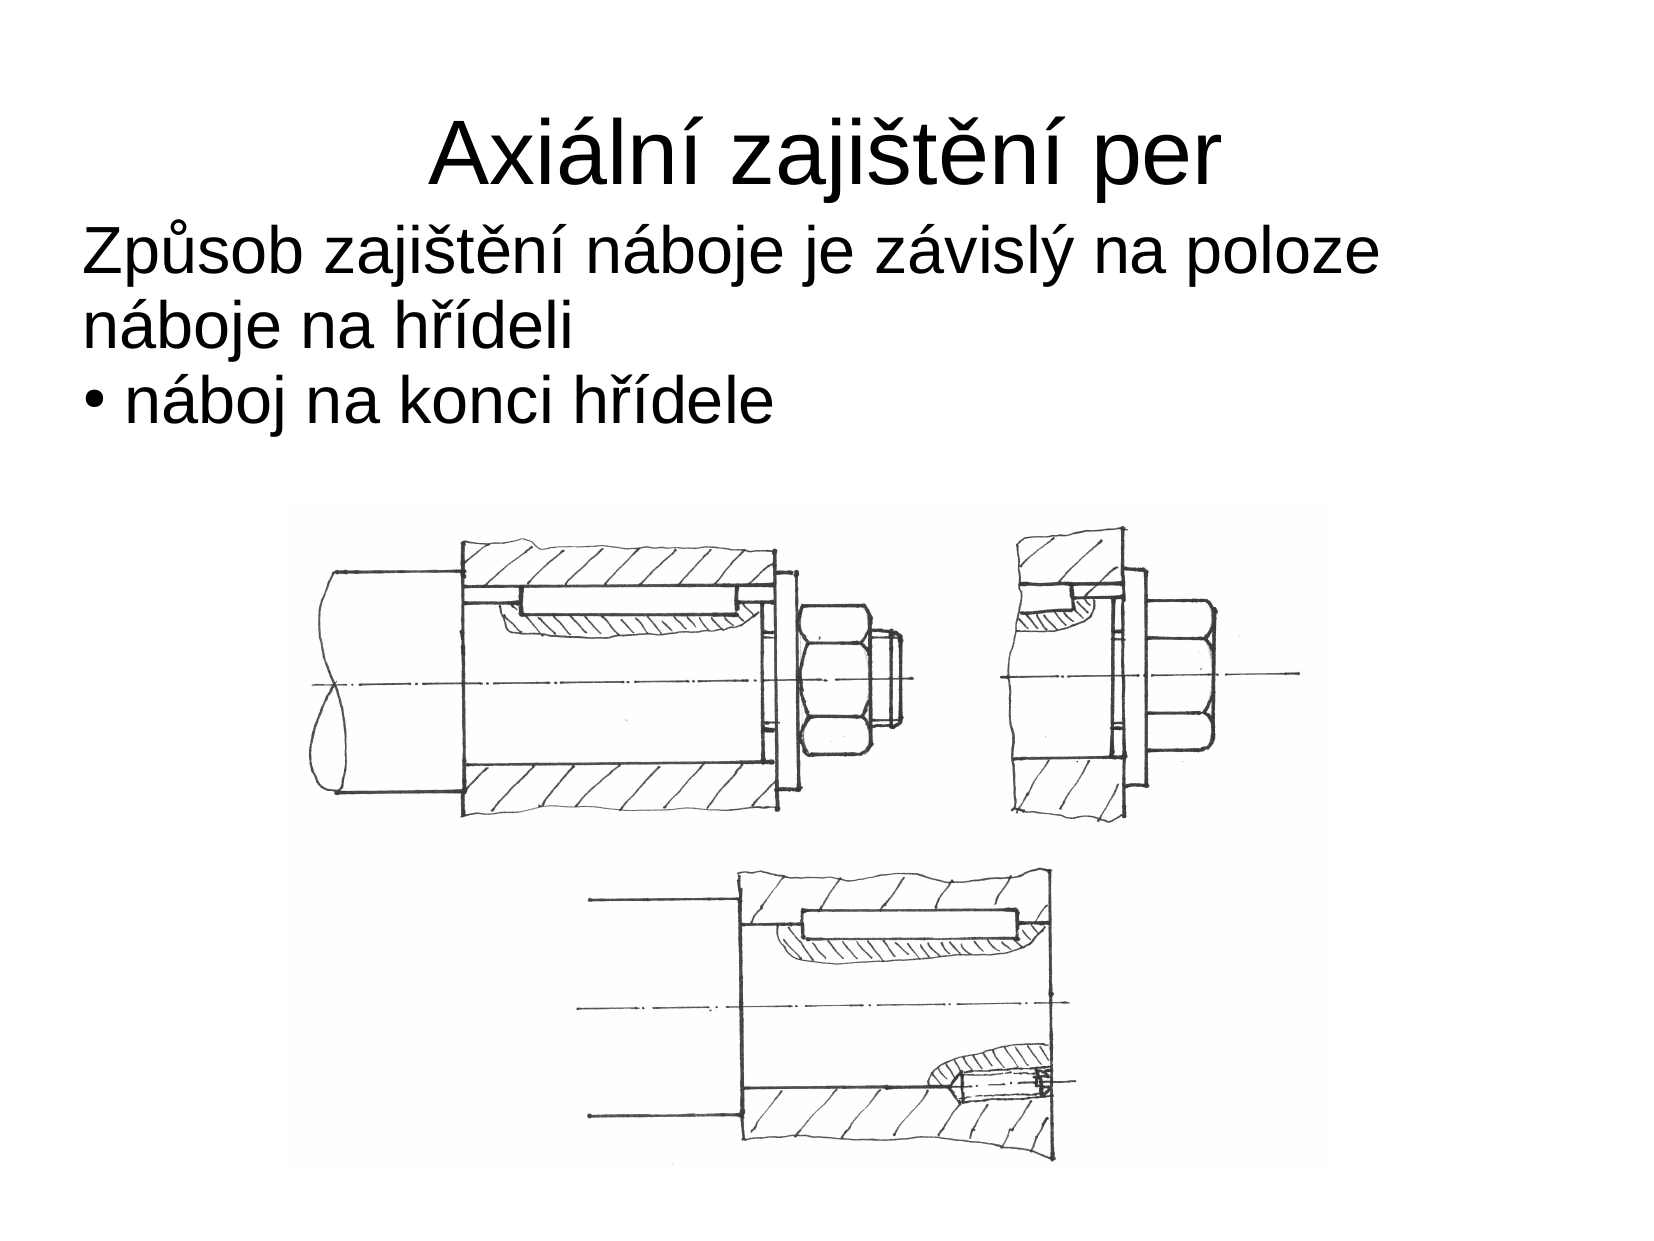

# Axiální zajištění per
Způsob zajištění náboje je závislý na poloze náboje na hřídeli
 náboj na konci hřídele